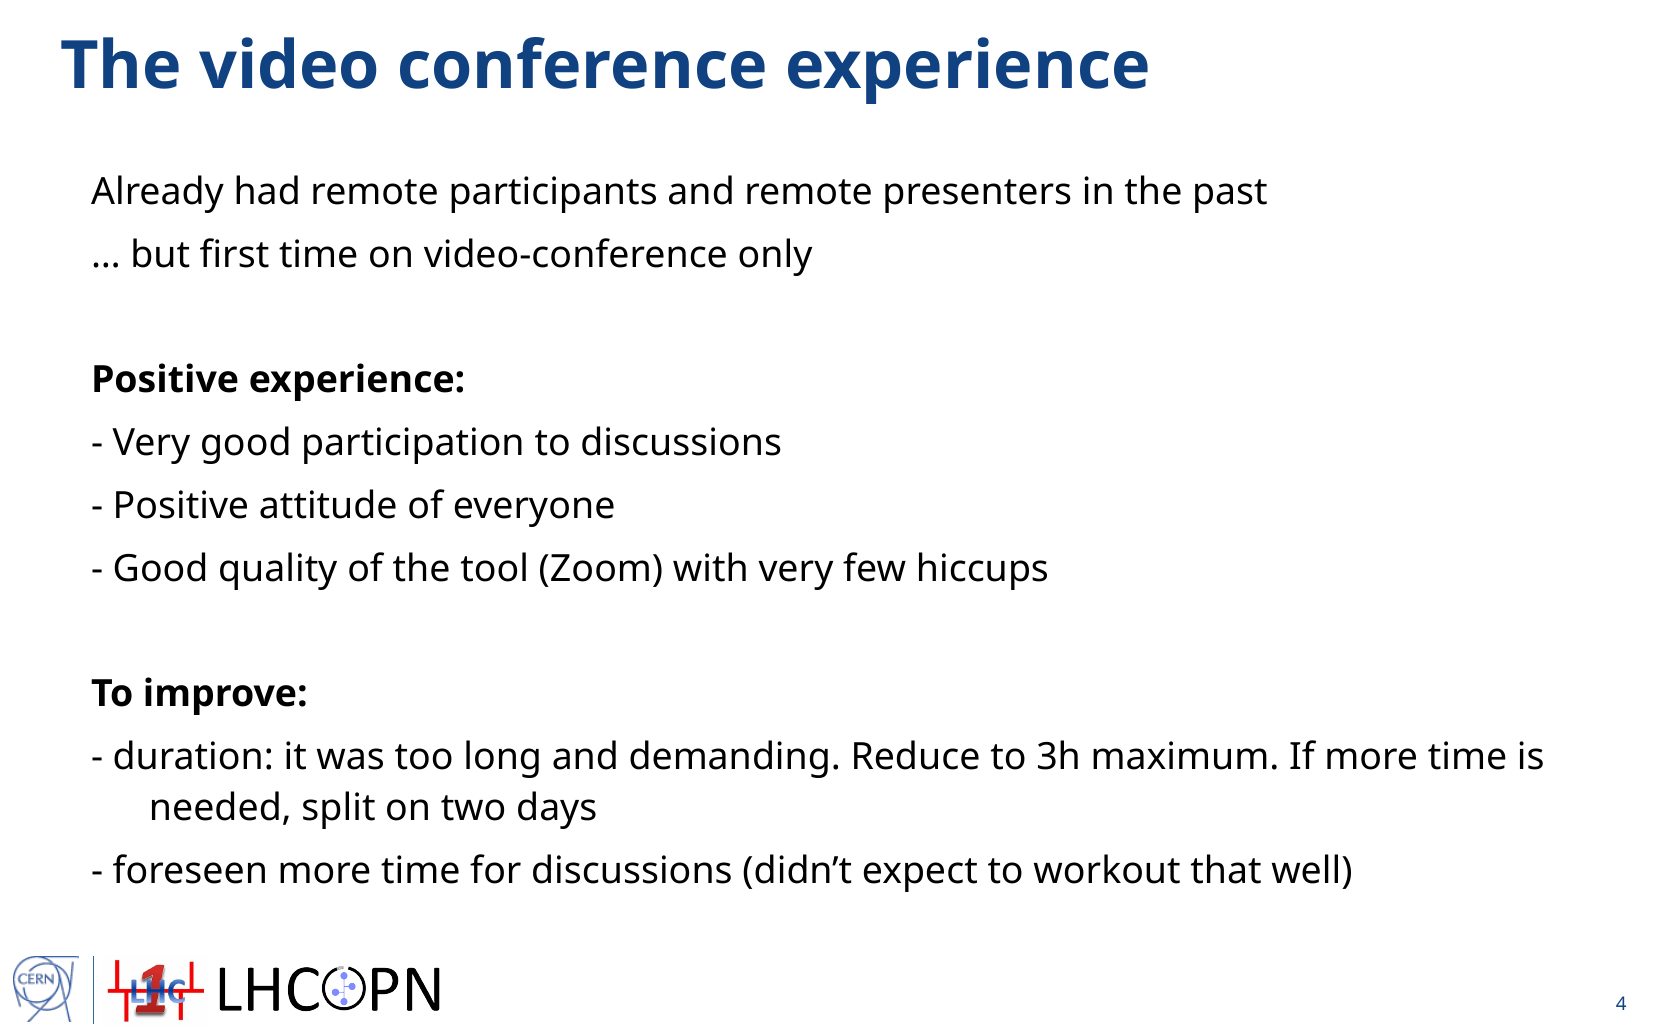

# The video conference experience
Already had remote participants and remote presenters in the past
… but first time on video-conference only
Positive experience:
- Very good participation to discussions
- Positive attitude of everyone
- Good quality of the tool (Zoom) with very few hiccups
To improve:
- duration: it was too long and demanding. Reduce to 3h maximum. If more time is needed, split on two days
- foreseen more time for discussions (didn’t expect to workout that well)